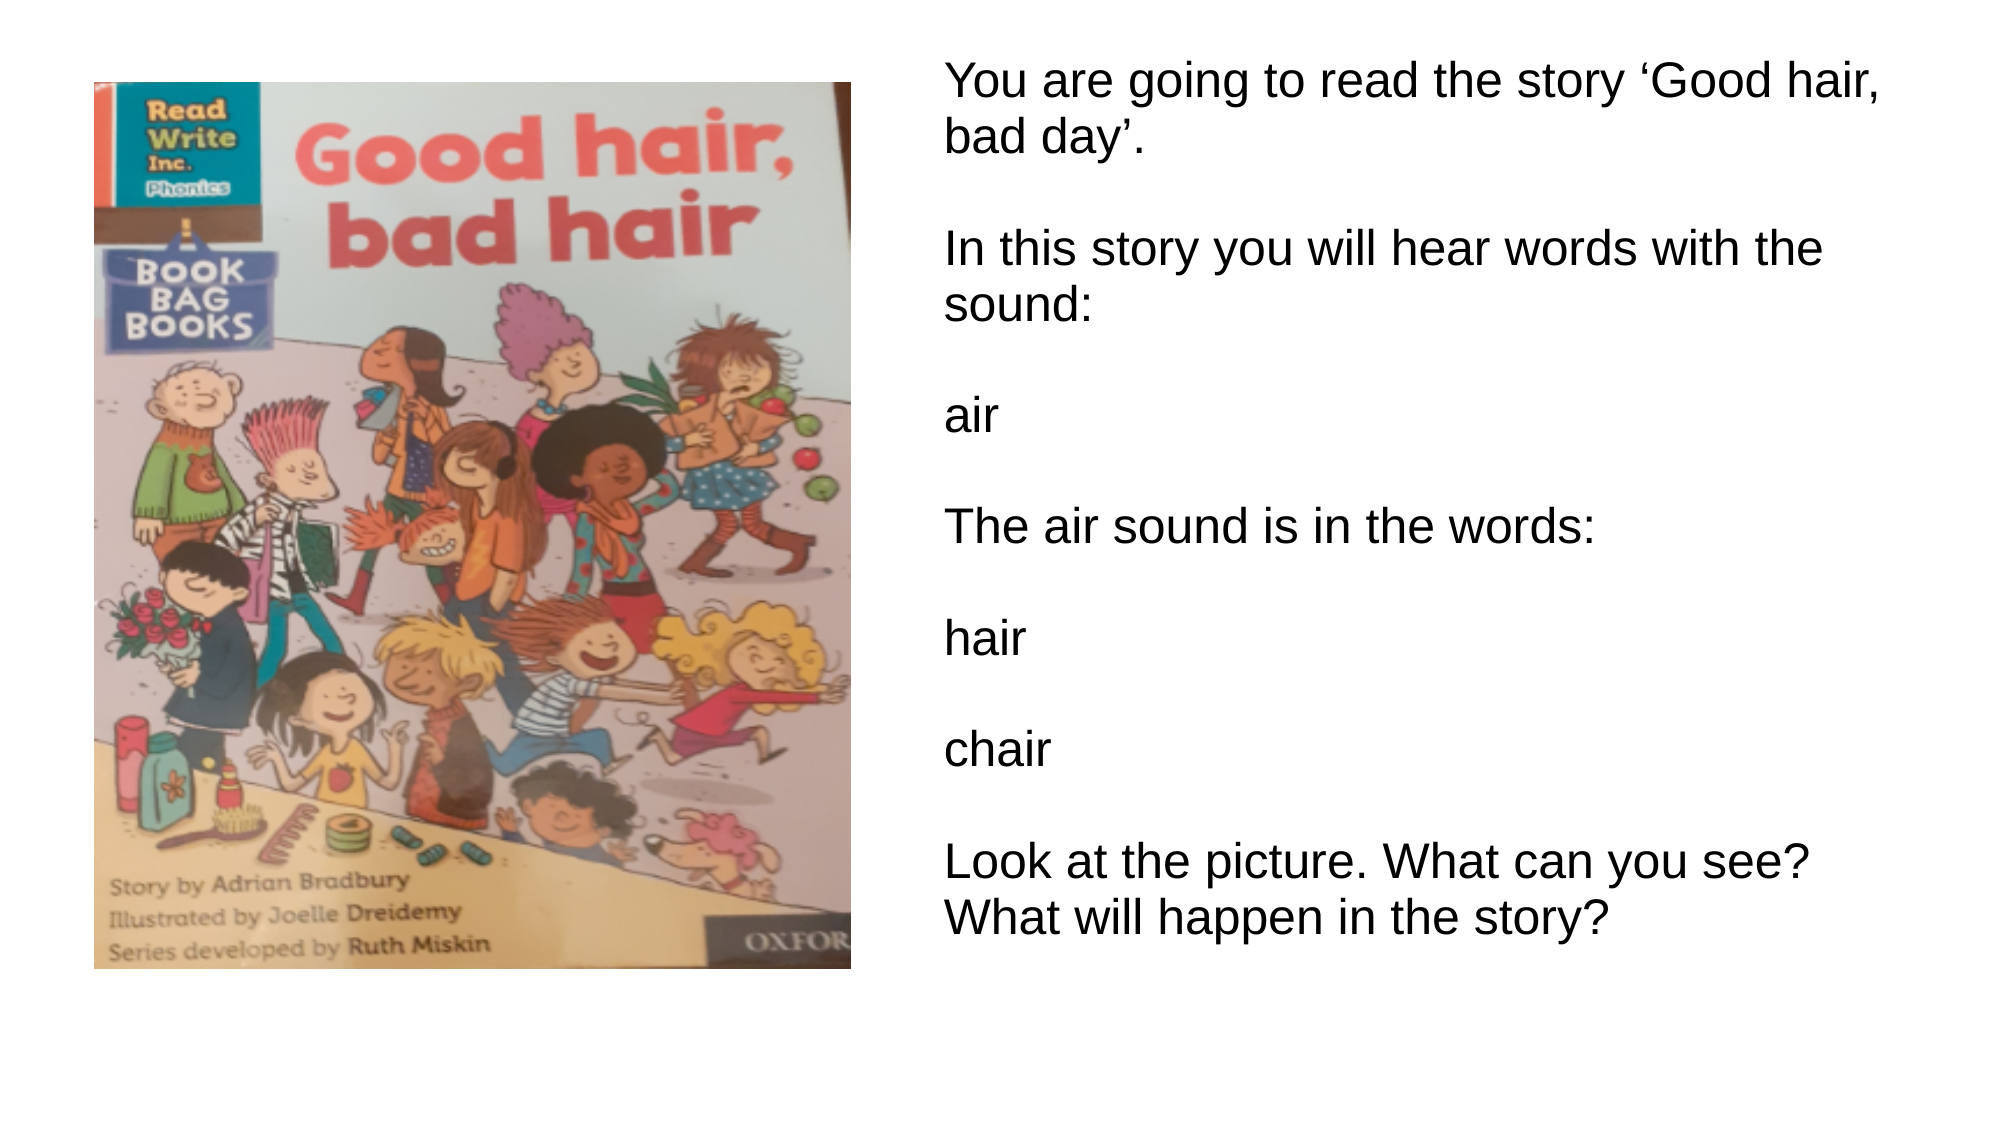

You are going to read the story ‘Good hair, bad day’.
In this story you will hear words with the sound:
air
The air sound is in the words:
hair
chair
Look at the picture. What can you see? What will happen in the story?